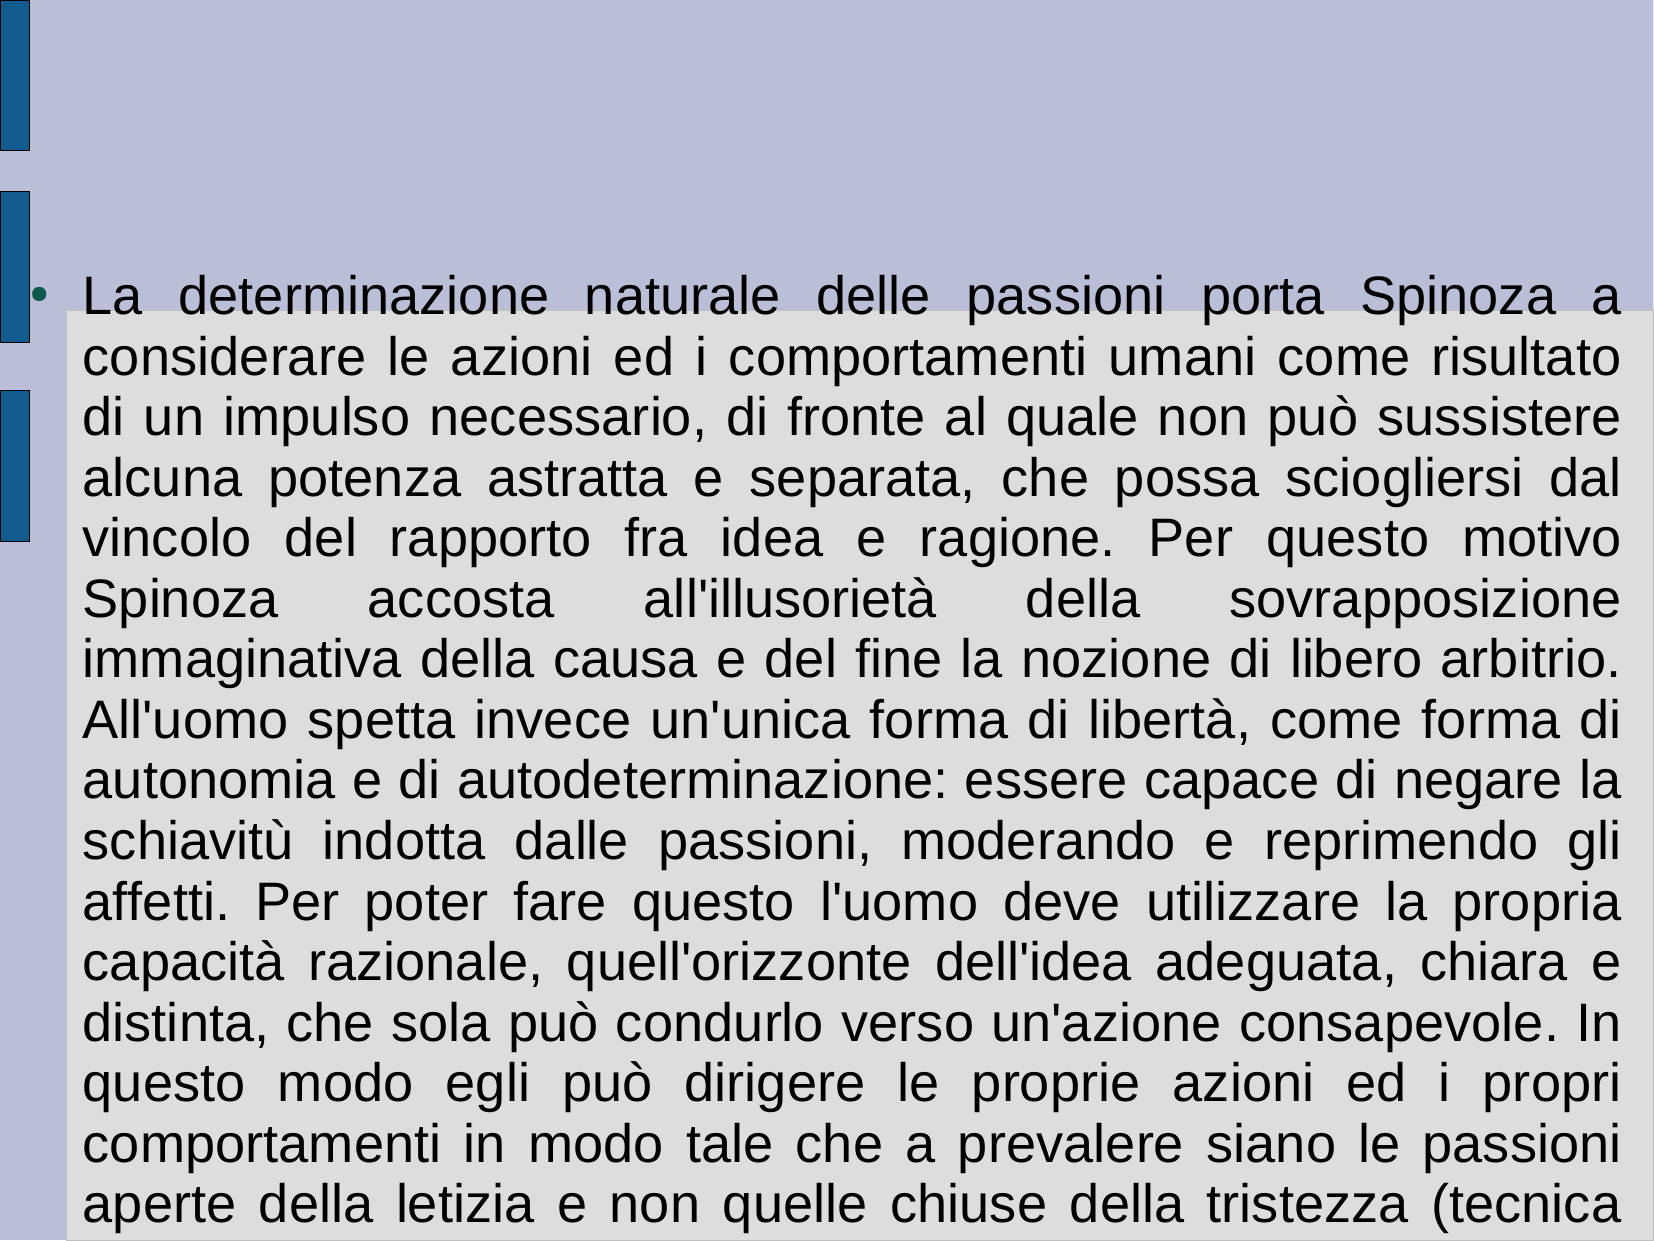

#
La determinazione naturale delle passioni porta Spinoza a considerare le azioni ed i comportamenti umani come risultato di un impulso necessario, di fronte al quale non può sussistere alcuna potenza astratta e separata, che possa sciogliersi dal vincolo del rapporto fra idea e ragione. Per questo motivo Spinoza accosta all'illusorietà della sovrapposizione immaginativa della causa e del fine la nozione di libero arbitrio. All'uomo spetta invece un'unica forma di libertà, come forma di autonomia e di autodeterminazione: essere capace di negare la schiavitù indotta dalle passioni, moderando e reprimendo gli affetti. Per poter fare questo l'uomo deve utilizzare la propria capacità razionale, quell'orizzonte dell'idea adeguata, chiara e distinta, che sola può condurlo verso un'azione consapevole. In questo modo egli può dirigere le proprie azioni ed i propri comportamenti in modo tale che a prevalere siano le passioni aperte della letizia e non quelle chiuse della tristezza (tecnica razionale del ben vivere).